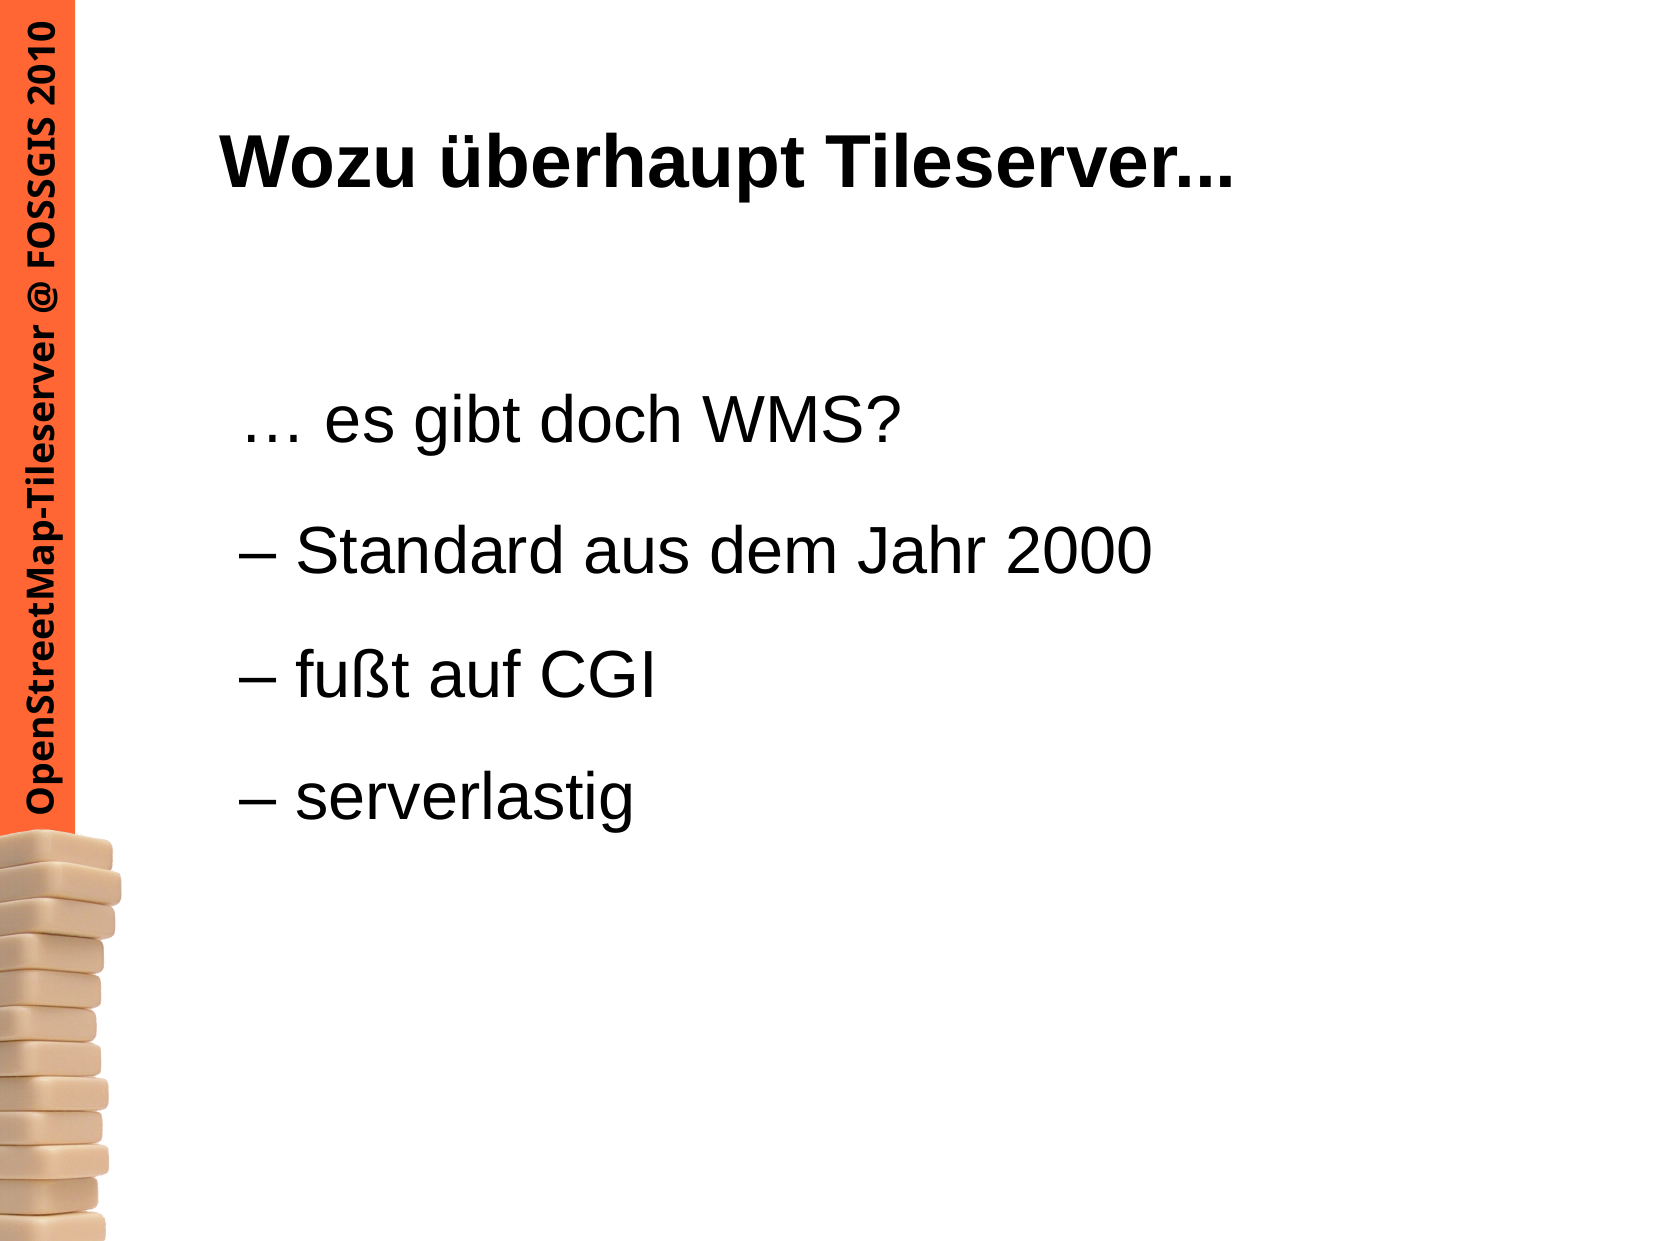

Wozu überhaupt Tileserver...
… es gibt doch WMS?
– Standard aus dem Jahr 2000
– fußt auf CGI
– serverlastig